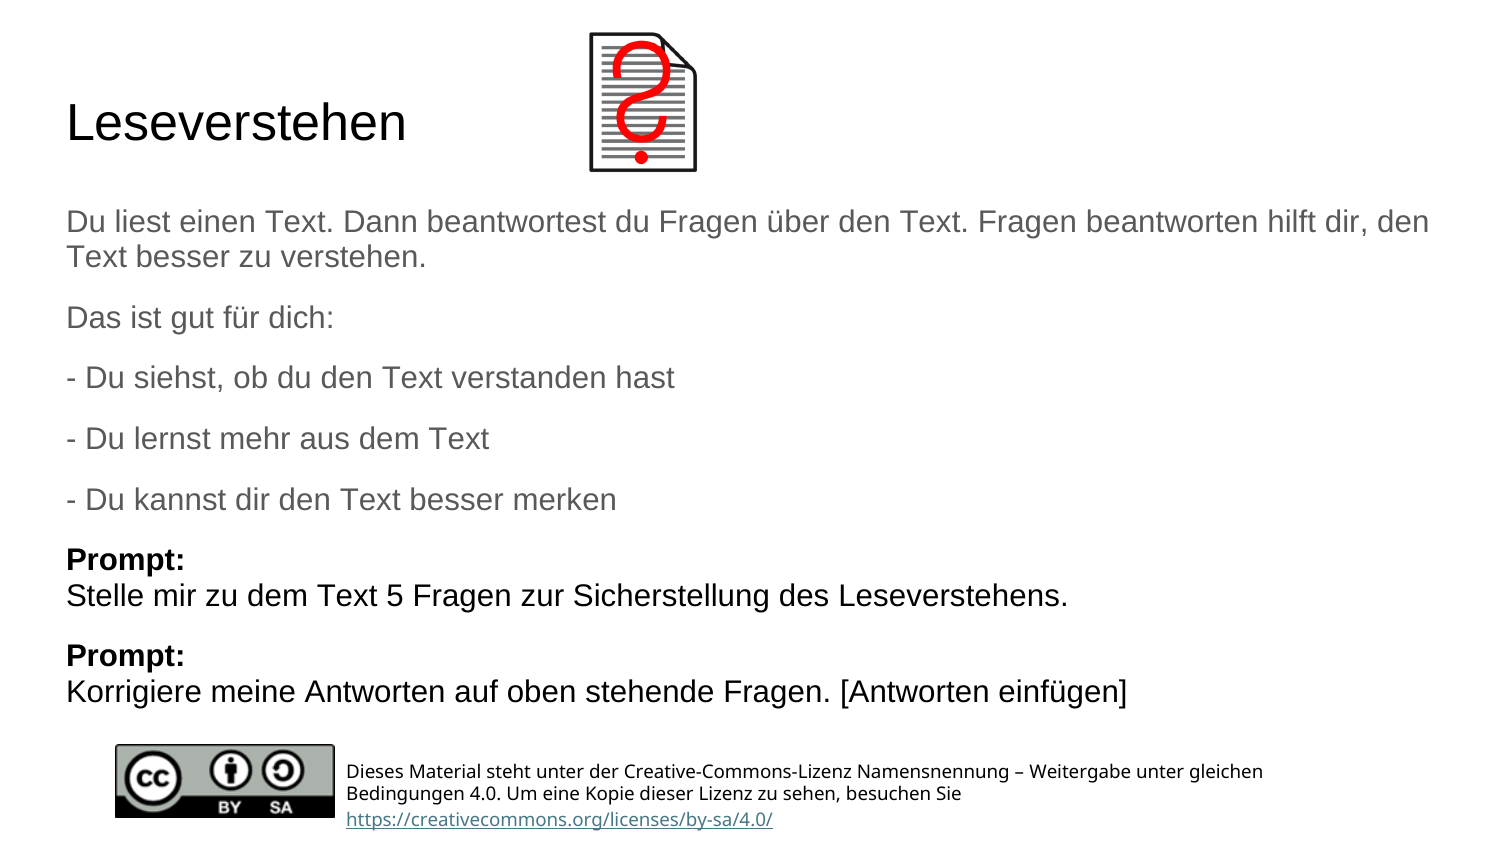

# Leseverstehen
Du liest einen Text. Dann beantwortest du Fragen über den Text. Fragen beantworten hilft dir, den Text besser zu verstehen.
Das ist gut für dich:
- Du siehst, ob du den Text verstanden hast
- Du lernst mehr aus dem Text
- Du kannst dir den Text besser merken
Prompt:
Stelle mir zu dem Text 5 Fragen zur Sicherstellung des Leseverstehens.
Prompt:
Korrigiere meine Antworten auf oben stehende Fragen. [Antworten einfügen]
Dieses Material steht unter der Creative-Commons-Lizenz Namensnennung – Weitergabe unter gleichen Bedingungen 4.0. Um eine Kopie dieser Lizenz zu sehen, besuchen Siehttps://creativecommons.org/licenses/by-sa/4.0/